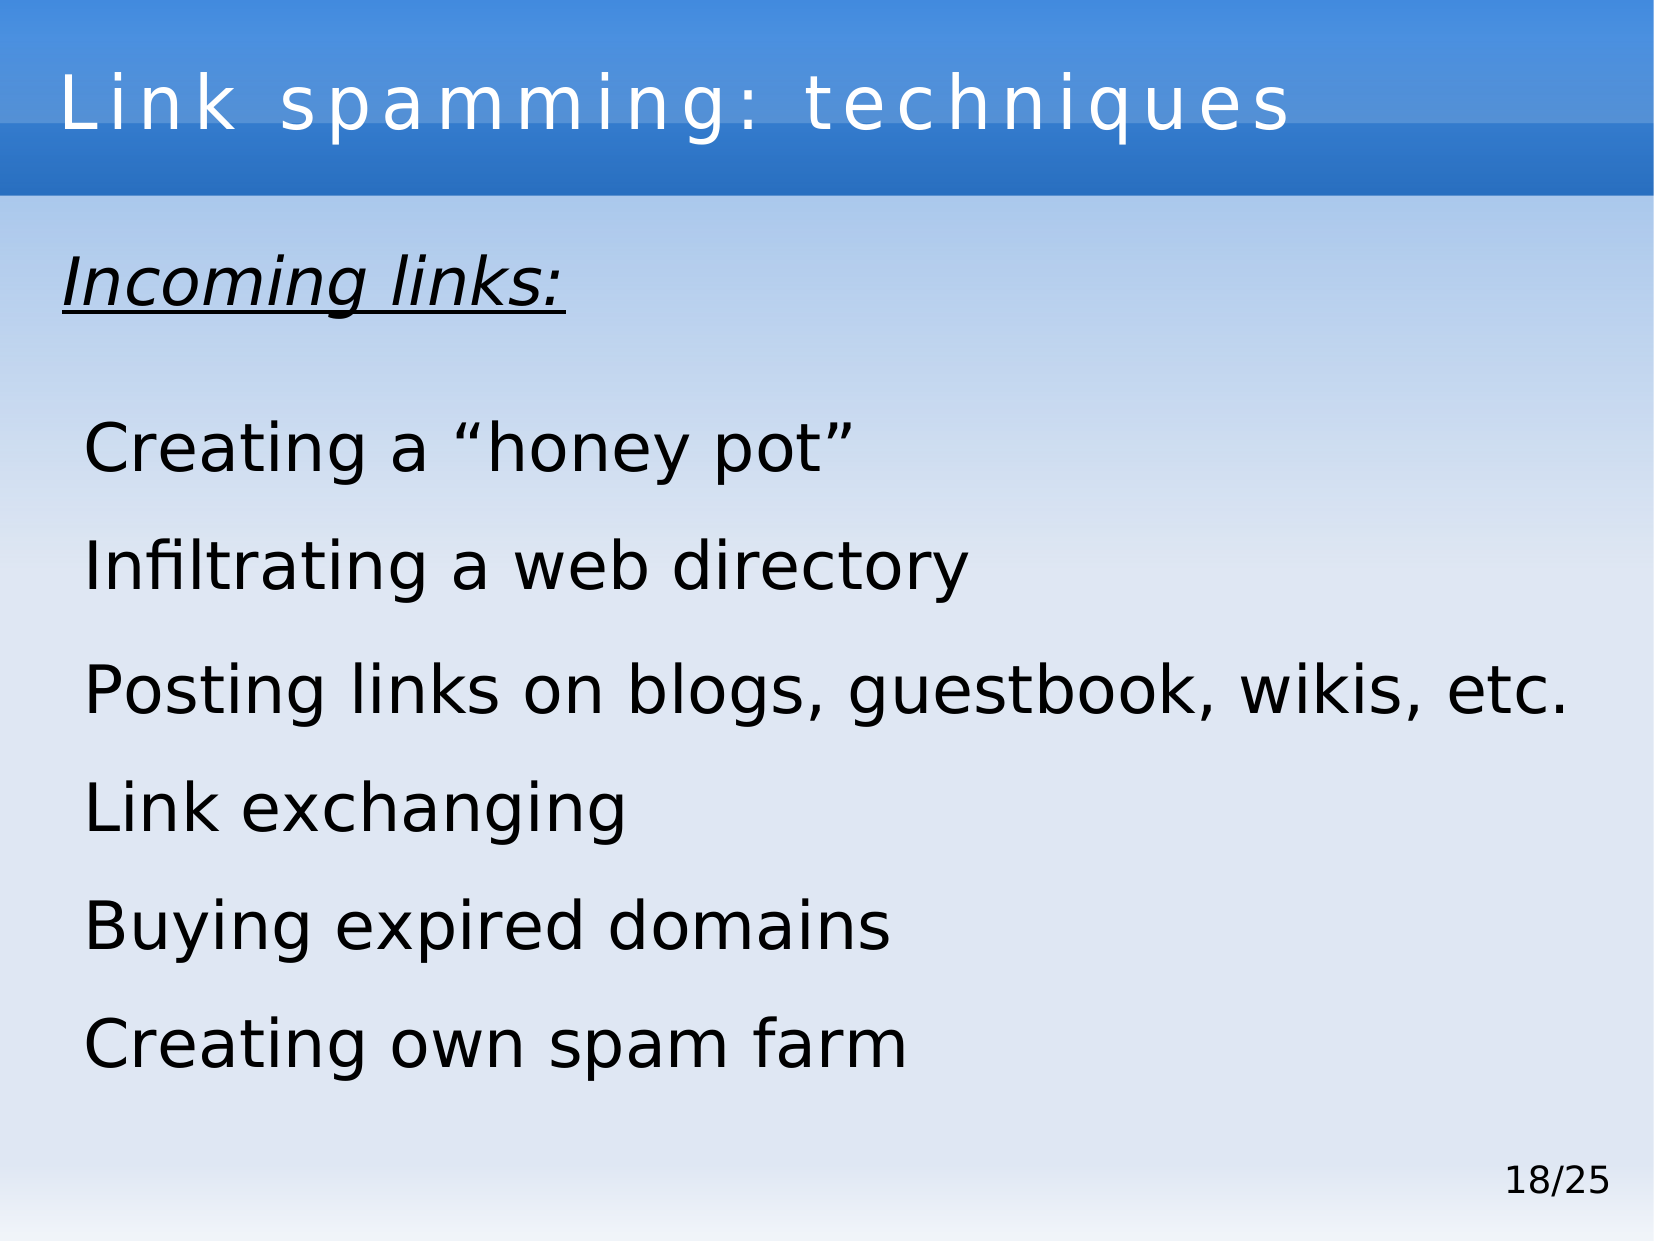

# Link spamming: techniques
Incoming links:
 Creating a “honey pot”
 Infiltrating a web directory
 Posting links on blogs, guestbook, wikis, etc.
 Link exchanging
 Buying expired domains
 Creating own spam farm
18/25